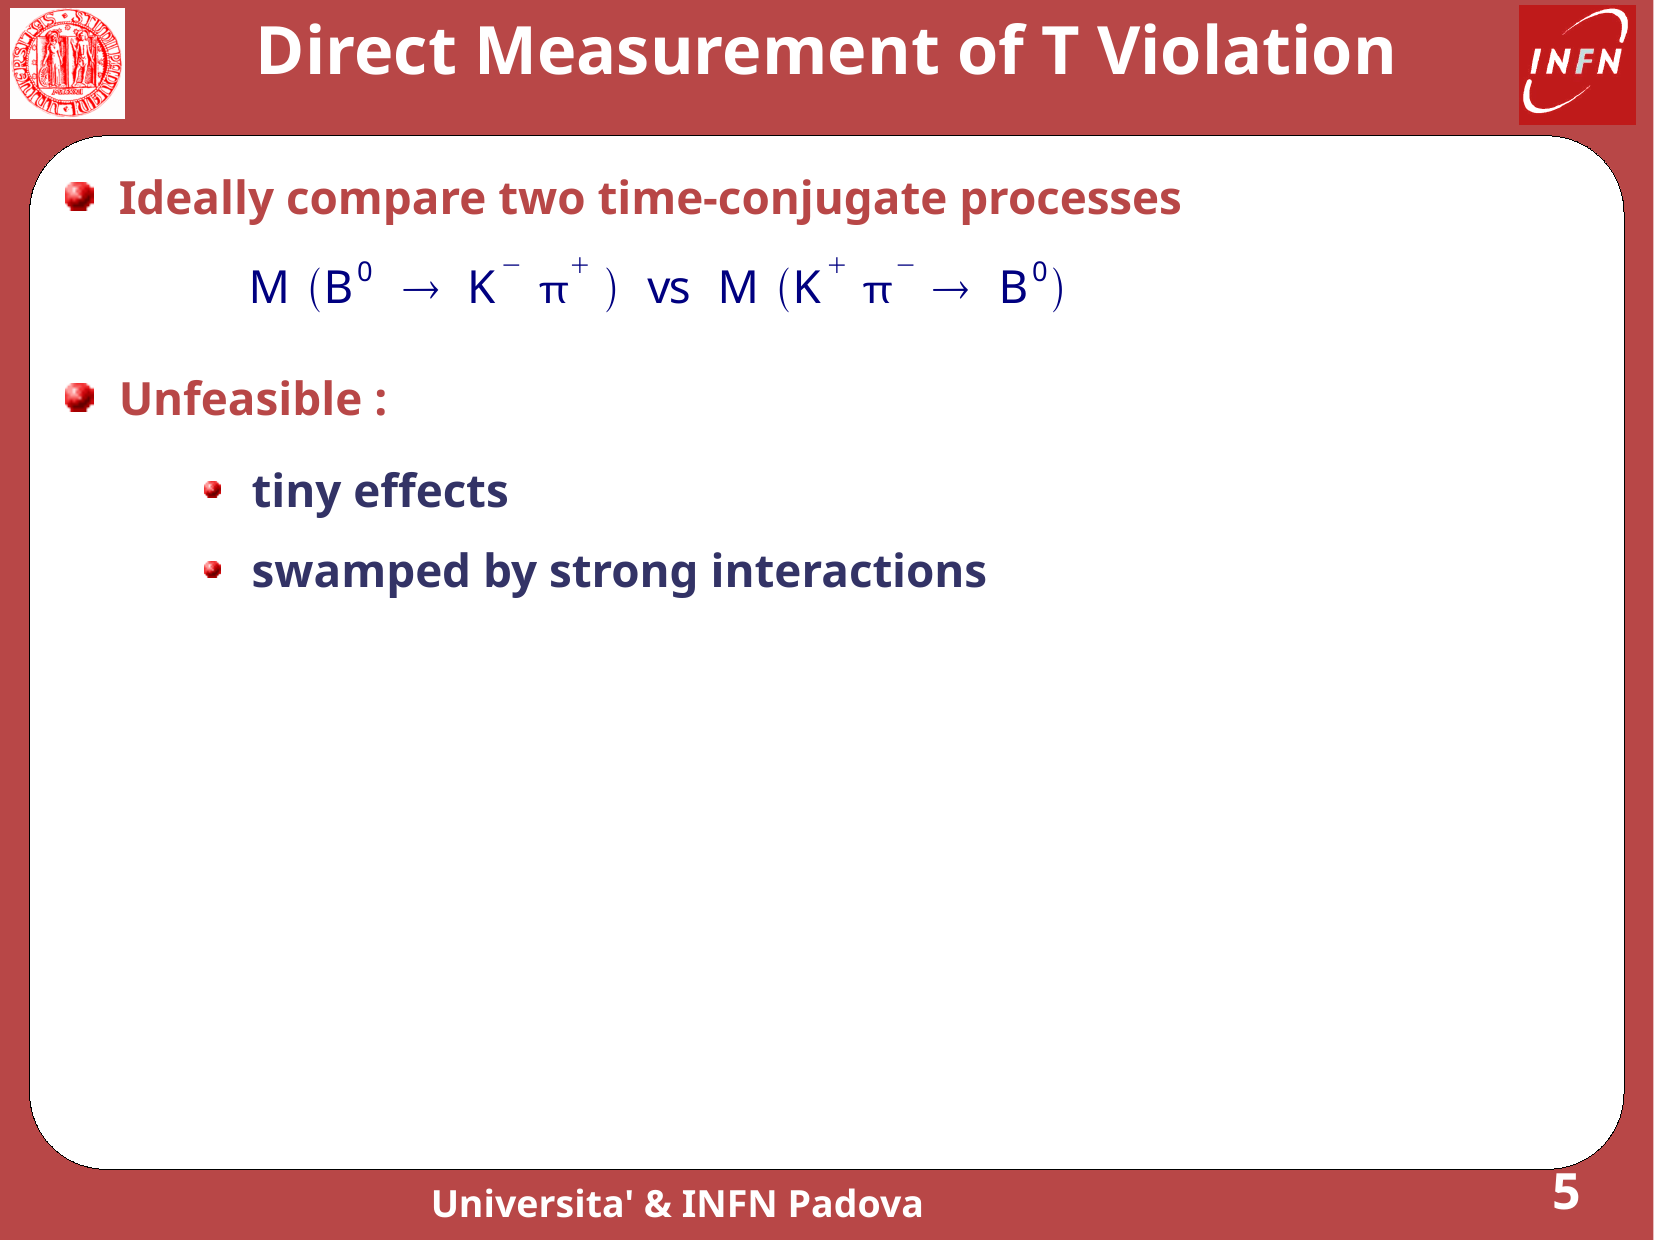

# Direct Measurement of T Violation
Ideally compare two time-conjugate processes
Unfeasible :
tiny effects
swamped by strong interactions